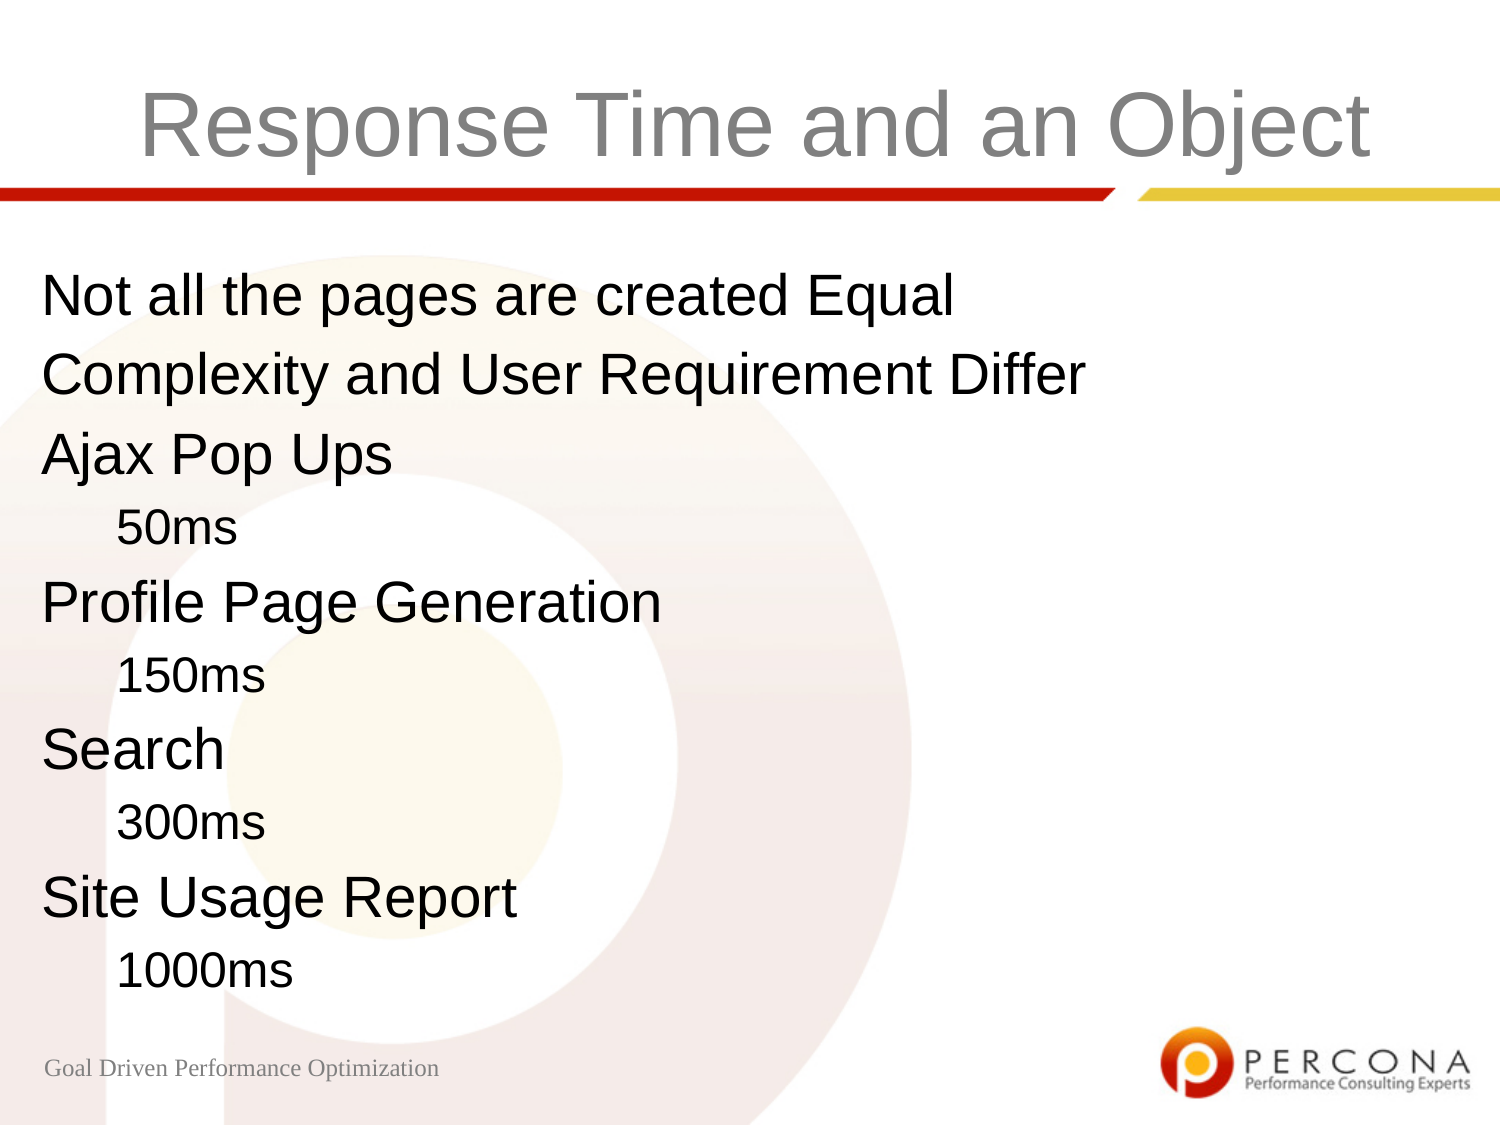

# Response Time and an Object
Not all the pages are created Equal
Complexity and User Requirement Differ
Ajax Pop Ups
50ms
Profile Page Generation
150ms
Search
300ms
Site Usage Report
1000ms